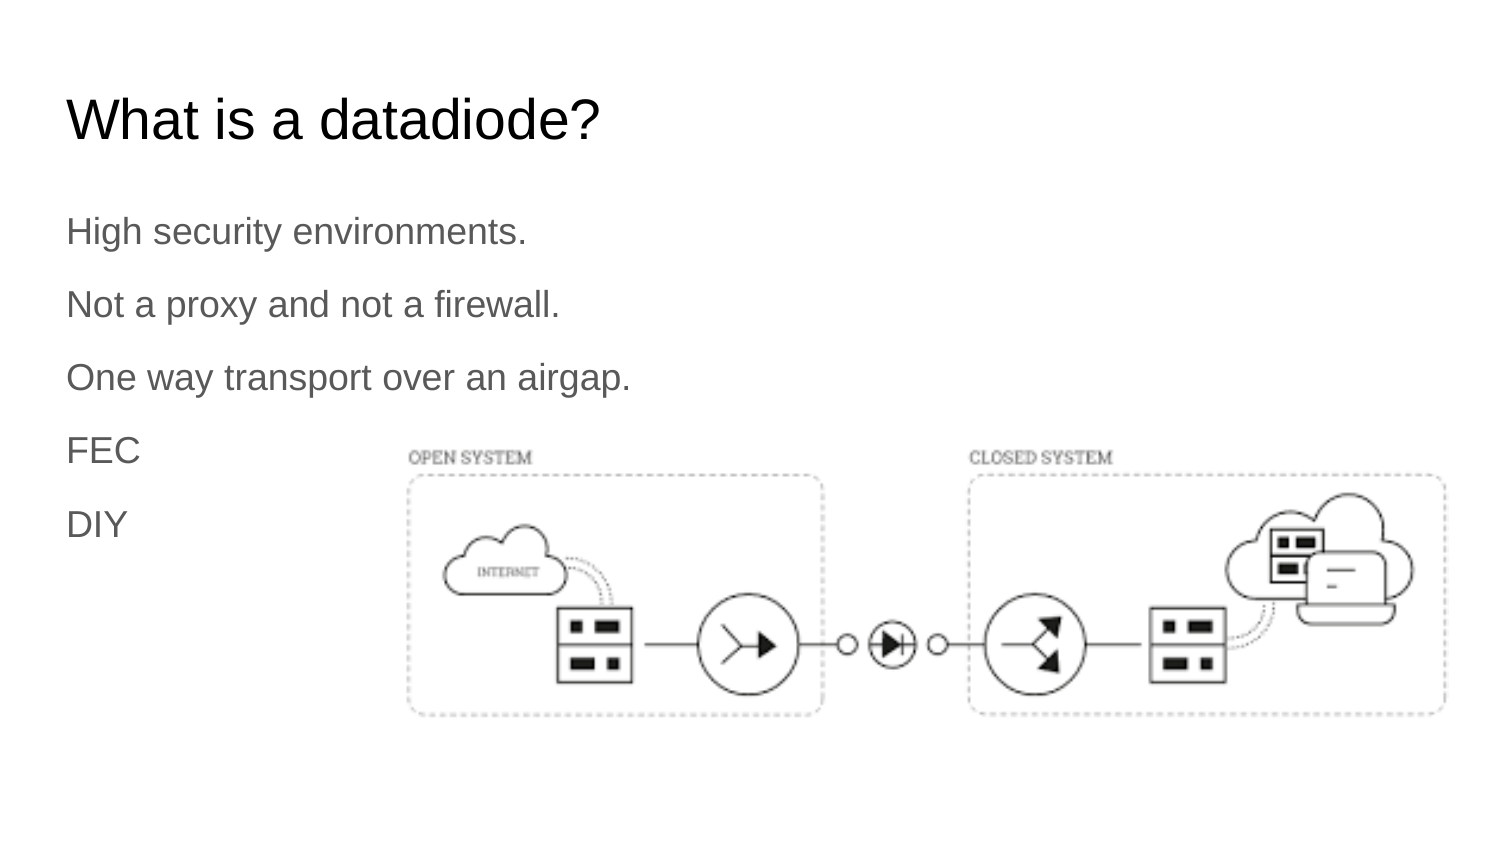

# What is a datadiode?
High security environments.
Not a proxy and not a firewall.
One way transport over an airgap.
FEC
DIY